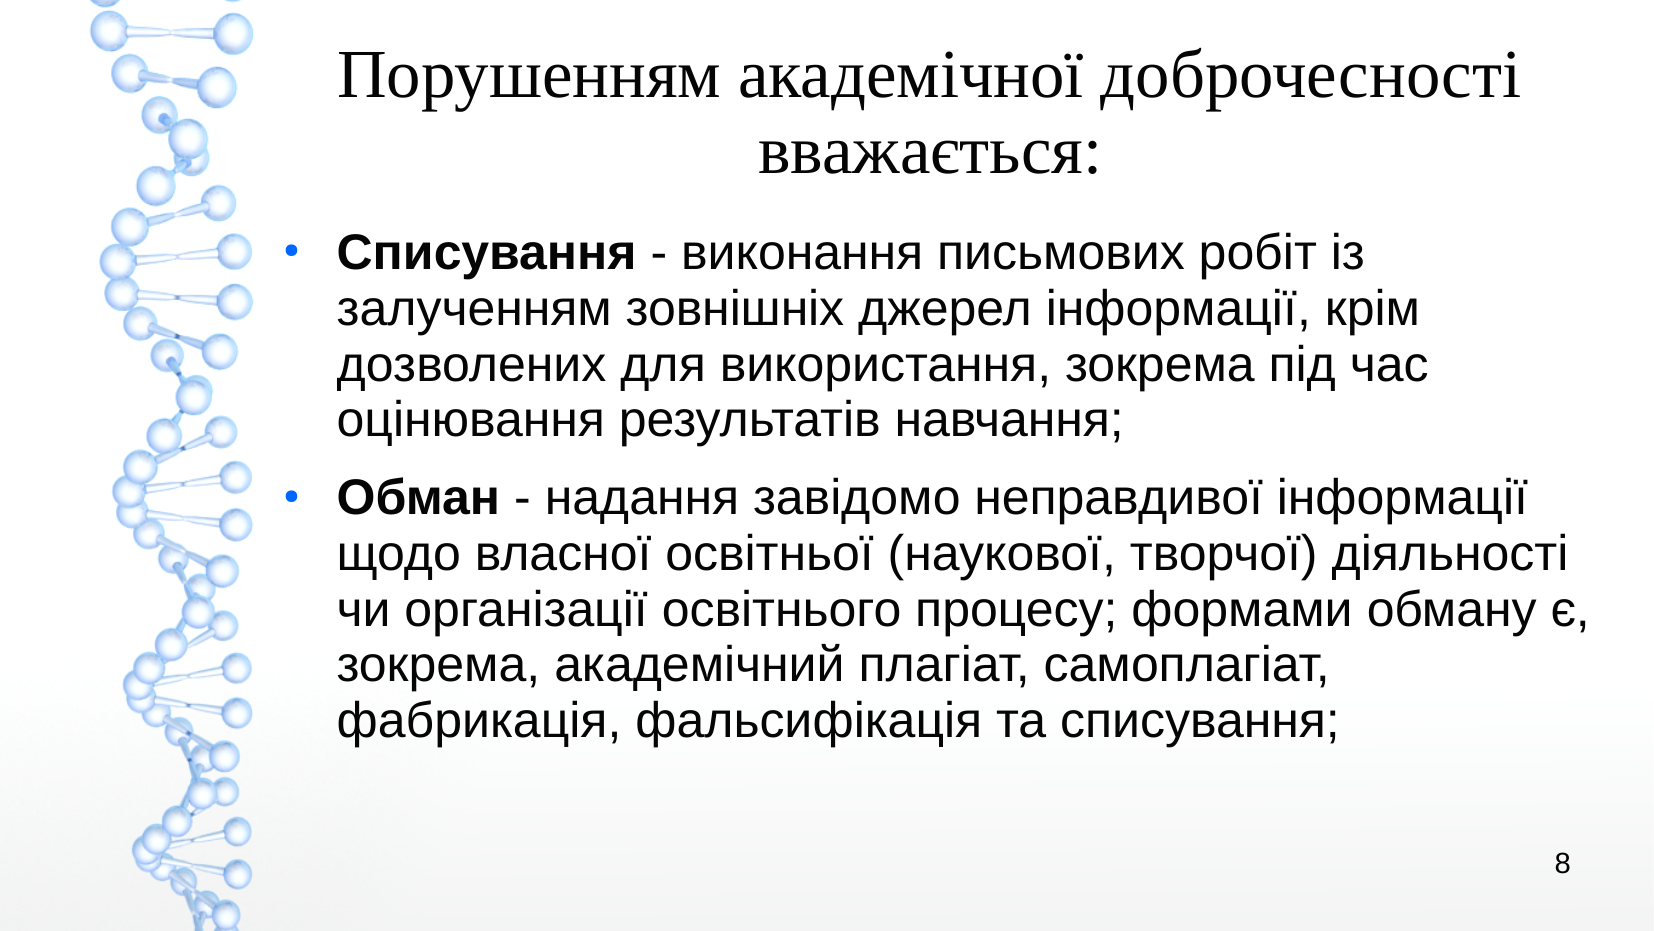

# Порушенням академічної доброчесності вважається:
Списування - виконання письмових робіт із залученням зовнішніх джерел інформації, крім дозволених для використання, зокрема під час оцінювання результатів навчання;
Обман - надання завідомо неправдивої інформації щодо власної освітньої (наукової, творчої) діяльності чи організації освітнього процесу; формами обману є, зокрема, академічний плагіат, самоплагіат, фабрикація, фальсифікація та списування;
8